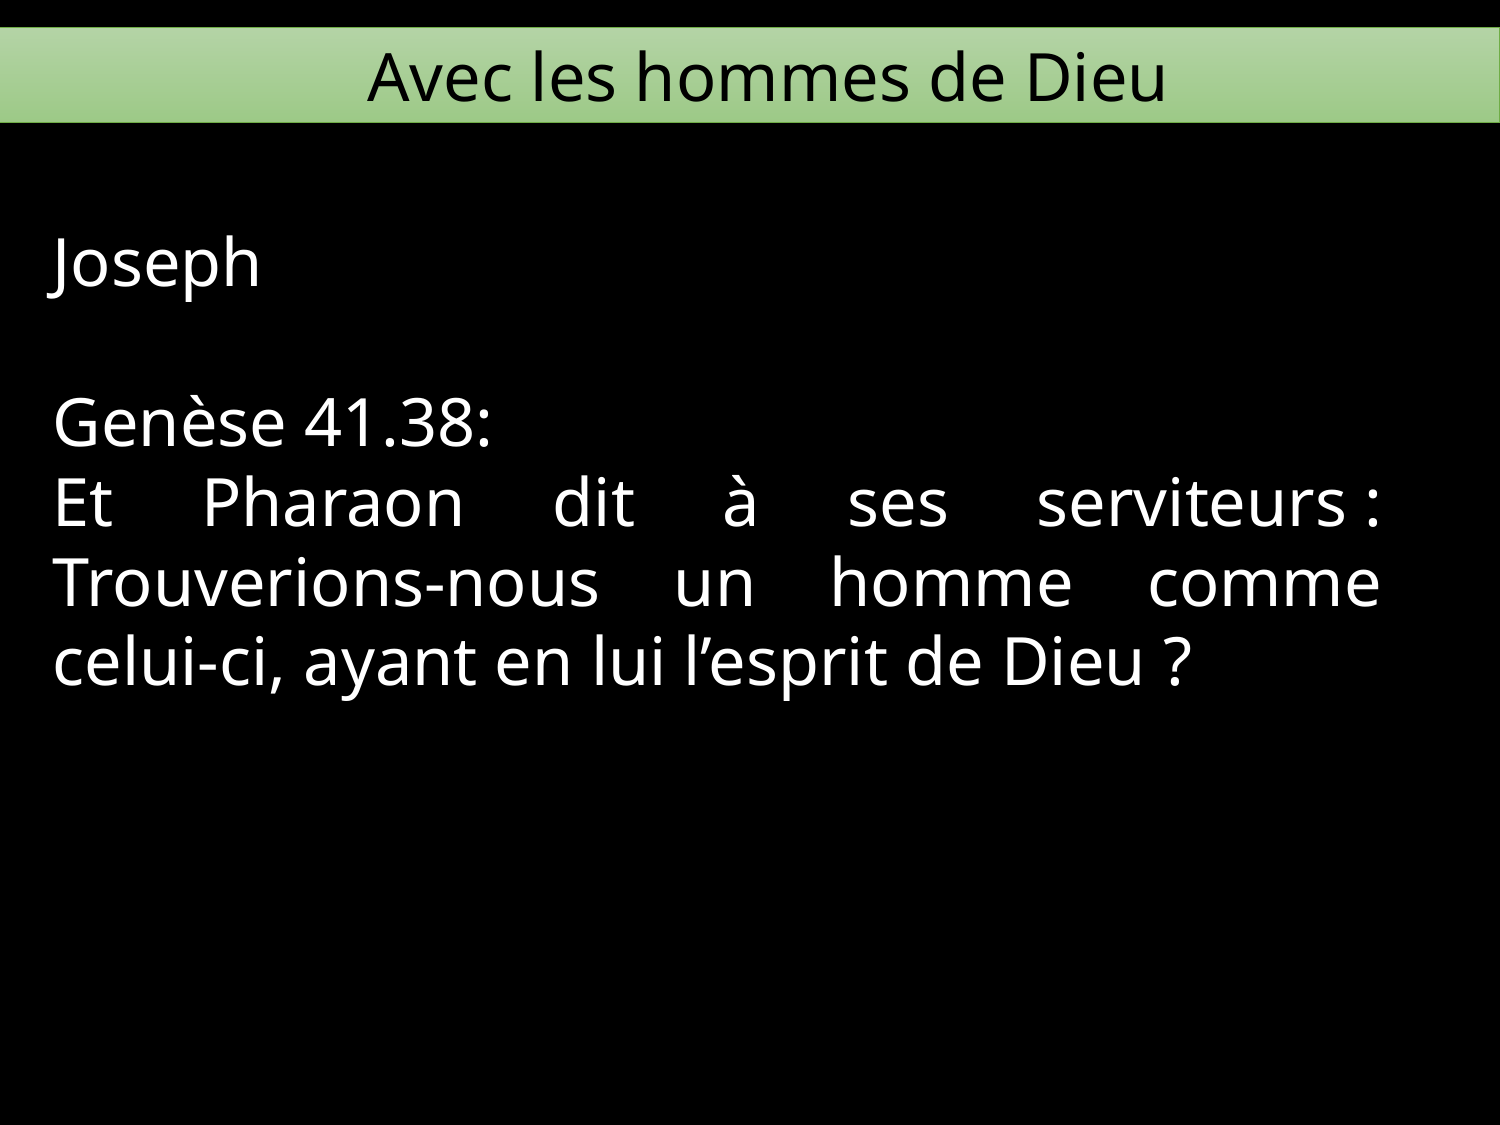

Avec les hommes de Dieu
Joseph
Genèse 41.38:
Et Pharaon dit à ses serviteurs : Trouverions-nous un homme comme celui-ci, ayant en lui l’esprit de Dieu ?